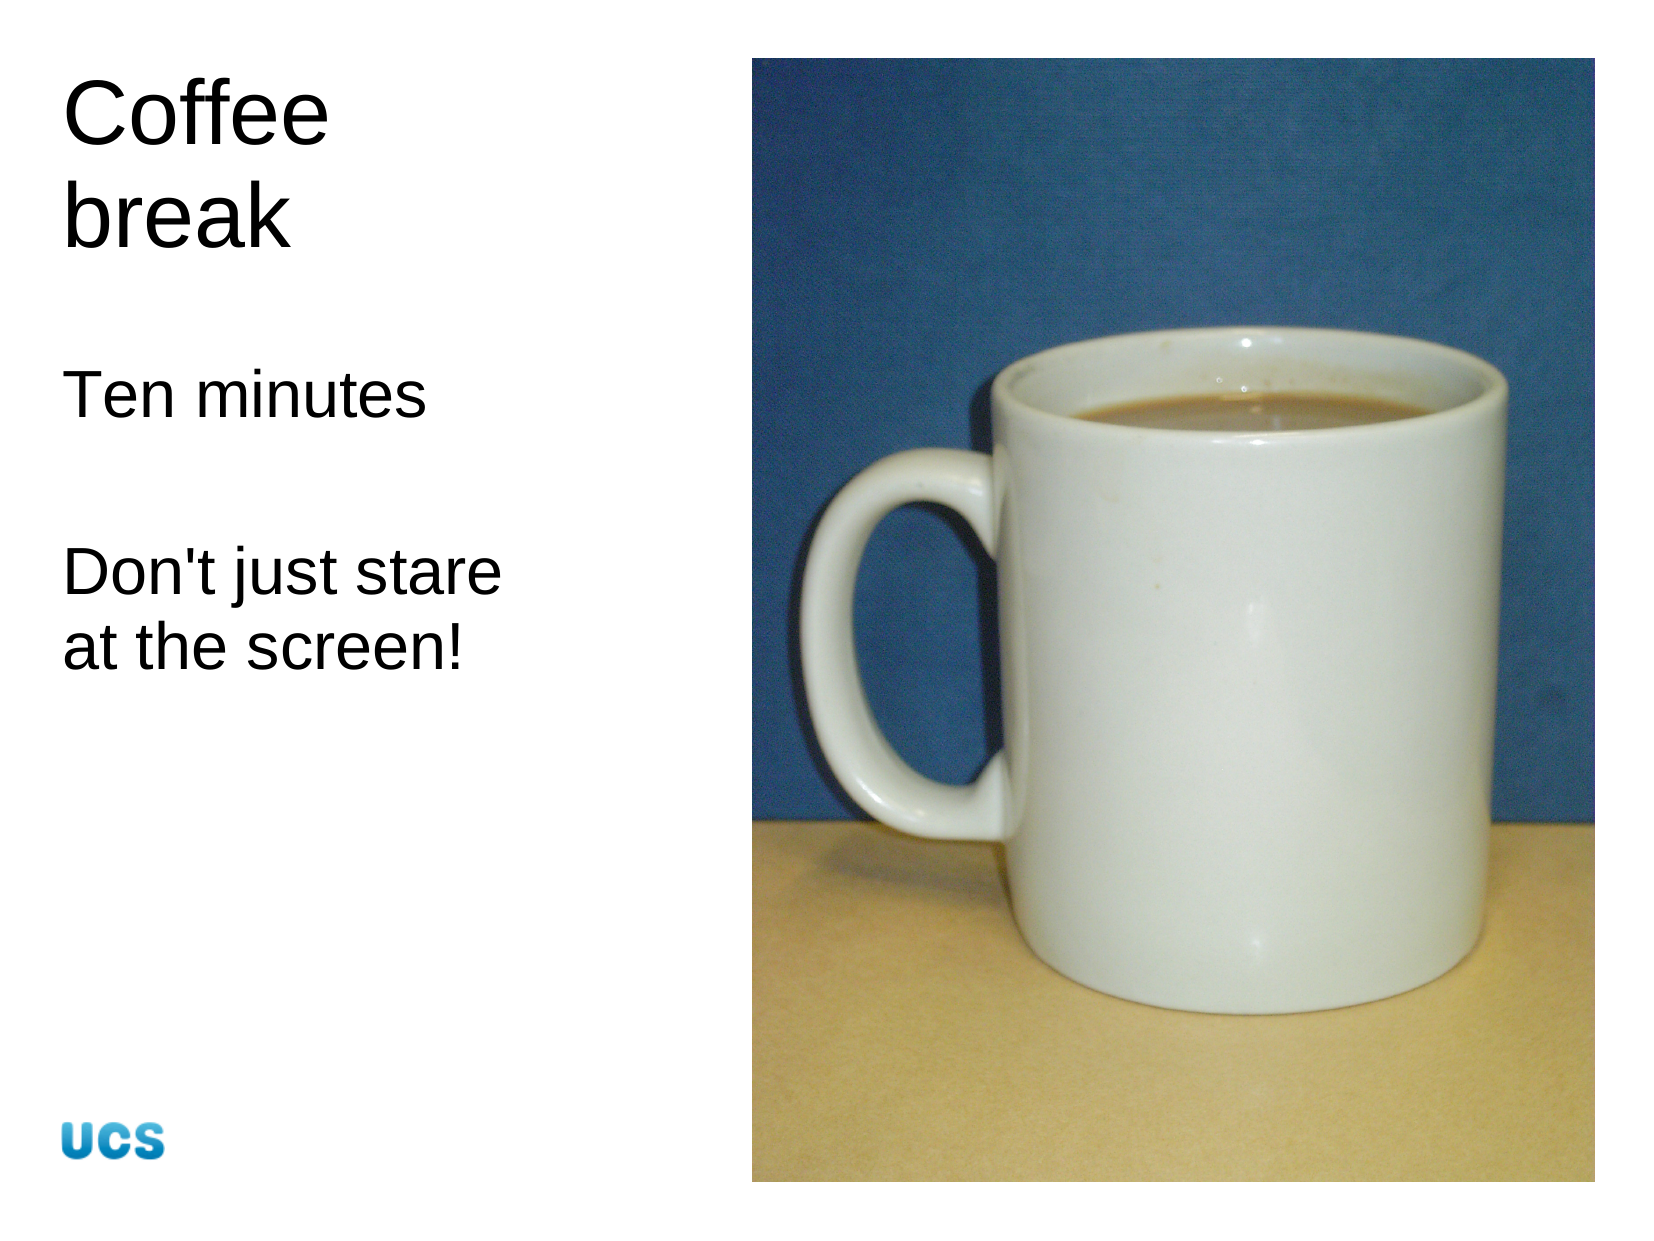

Coffee
break
Ten minutes
Don't just stare
at the screen!
61